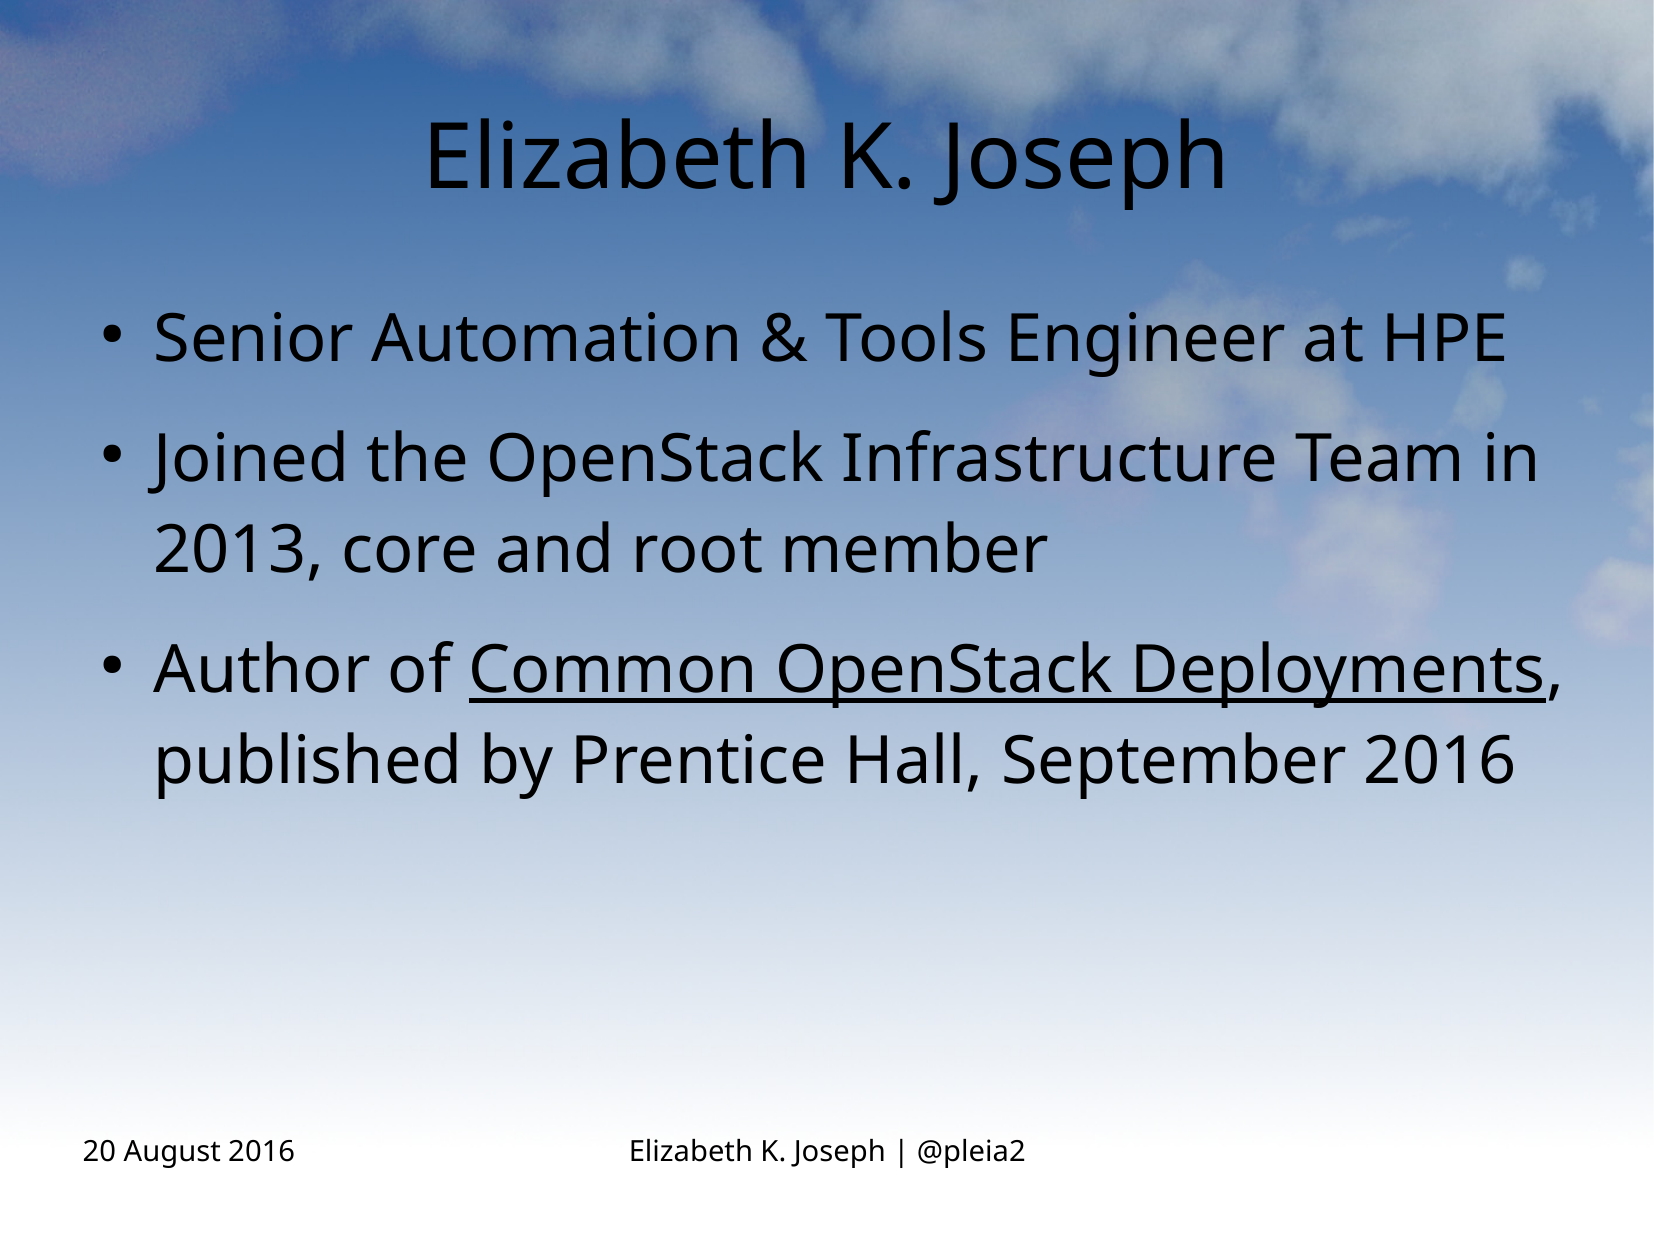

# Elizabeth K. Joseph
Senior Automation & Tools Engineer at HPE
Joined the OpenStack Infrastructure Team in 2013, core and root member
Author of Common OpenStack Deployments, published by Prentice Hall, September 2016
20 August 2016
Elizabeth K. Joseph | @pleia2